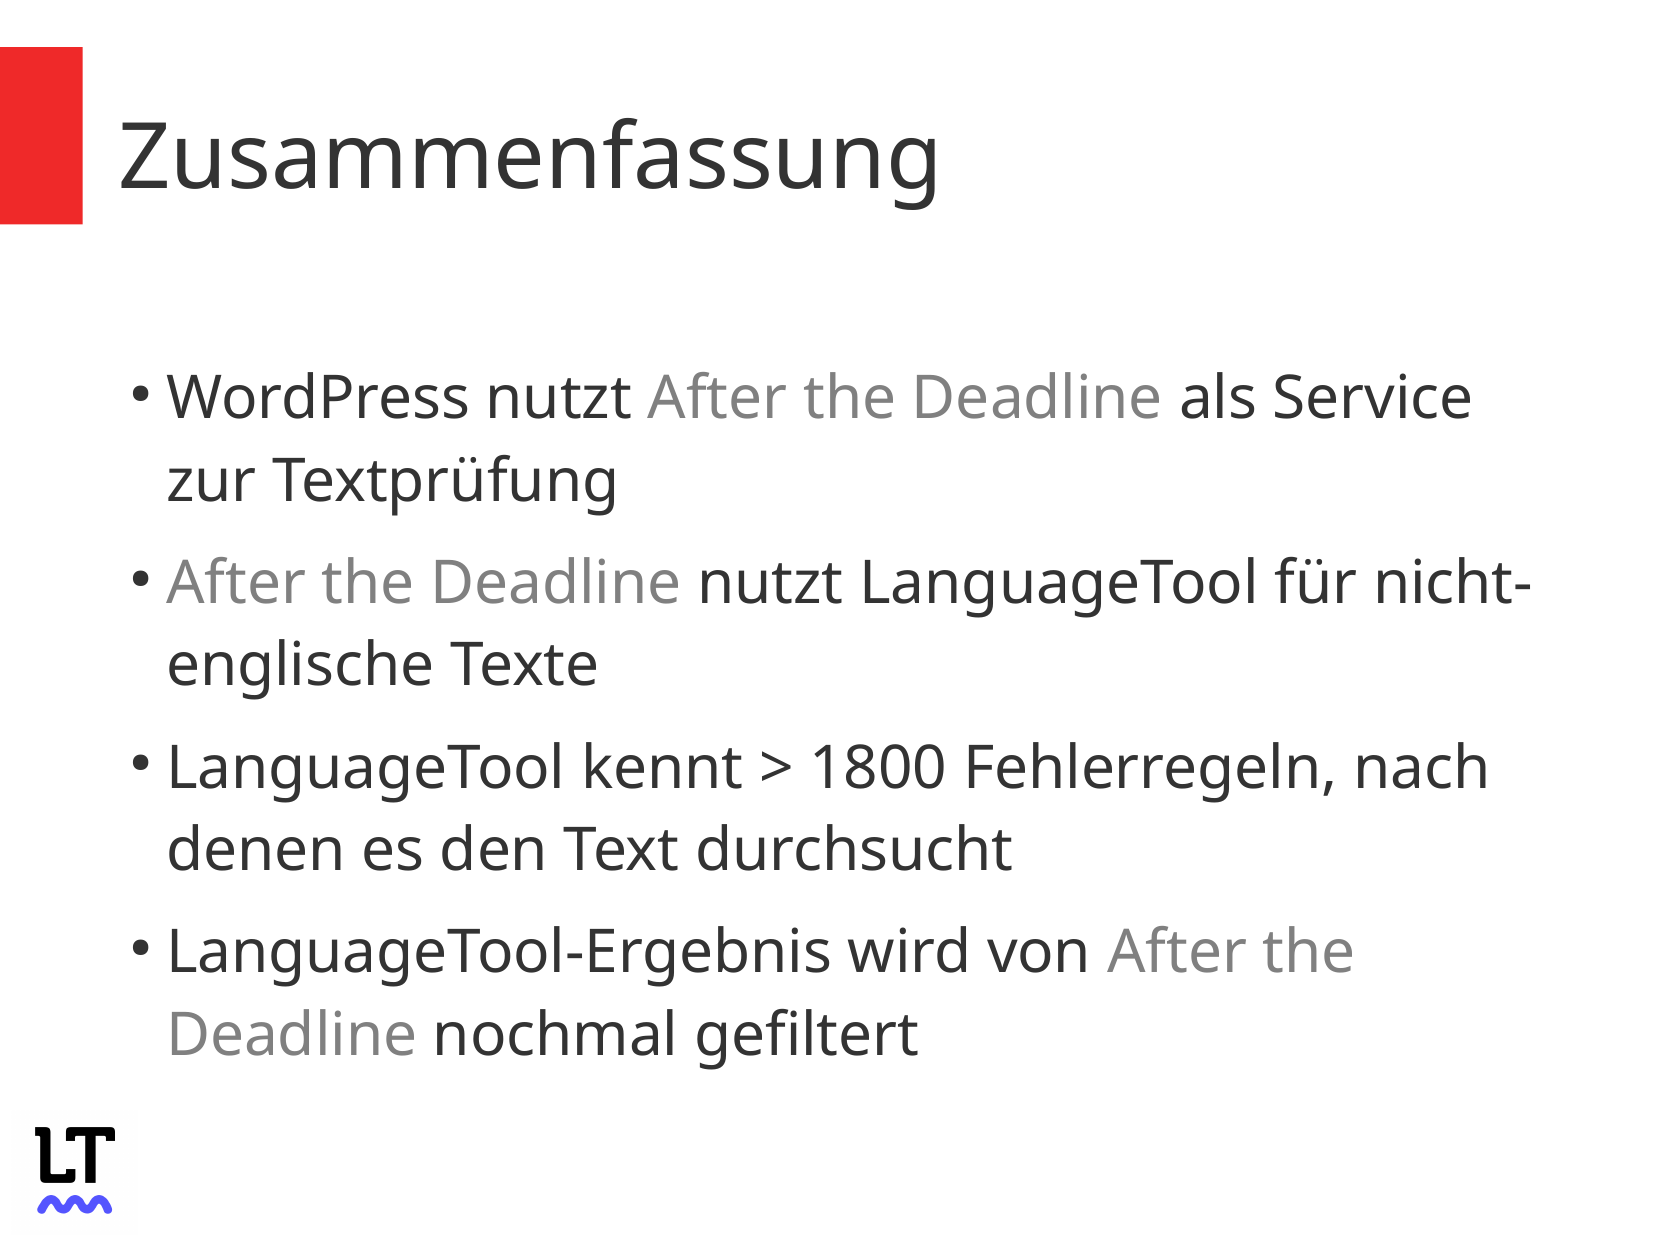

# Zusammenfassung
WordPress nutzt After the Deadline als Service zur Textprüfung
After the Deadline nutzt LanguageTool für nicht-englische Texte
LanguageTool kennt > 1800 Fehlerregeln, nach denen es den Text durchsucht
LanguageTool-Ergebnis wird von After the Deadline nochmal gefiltert